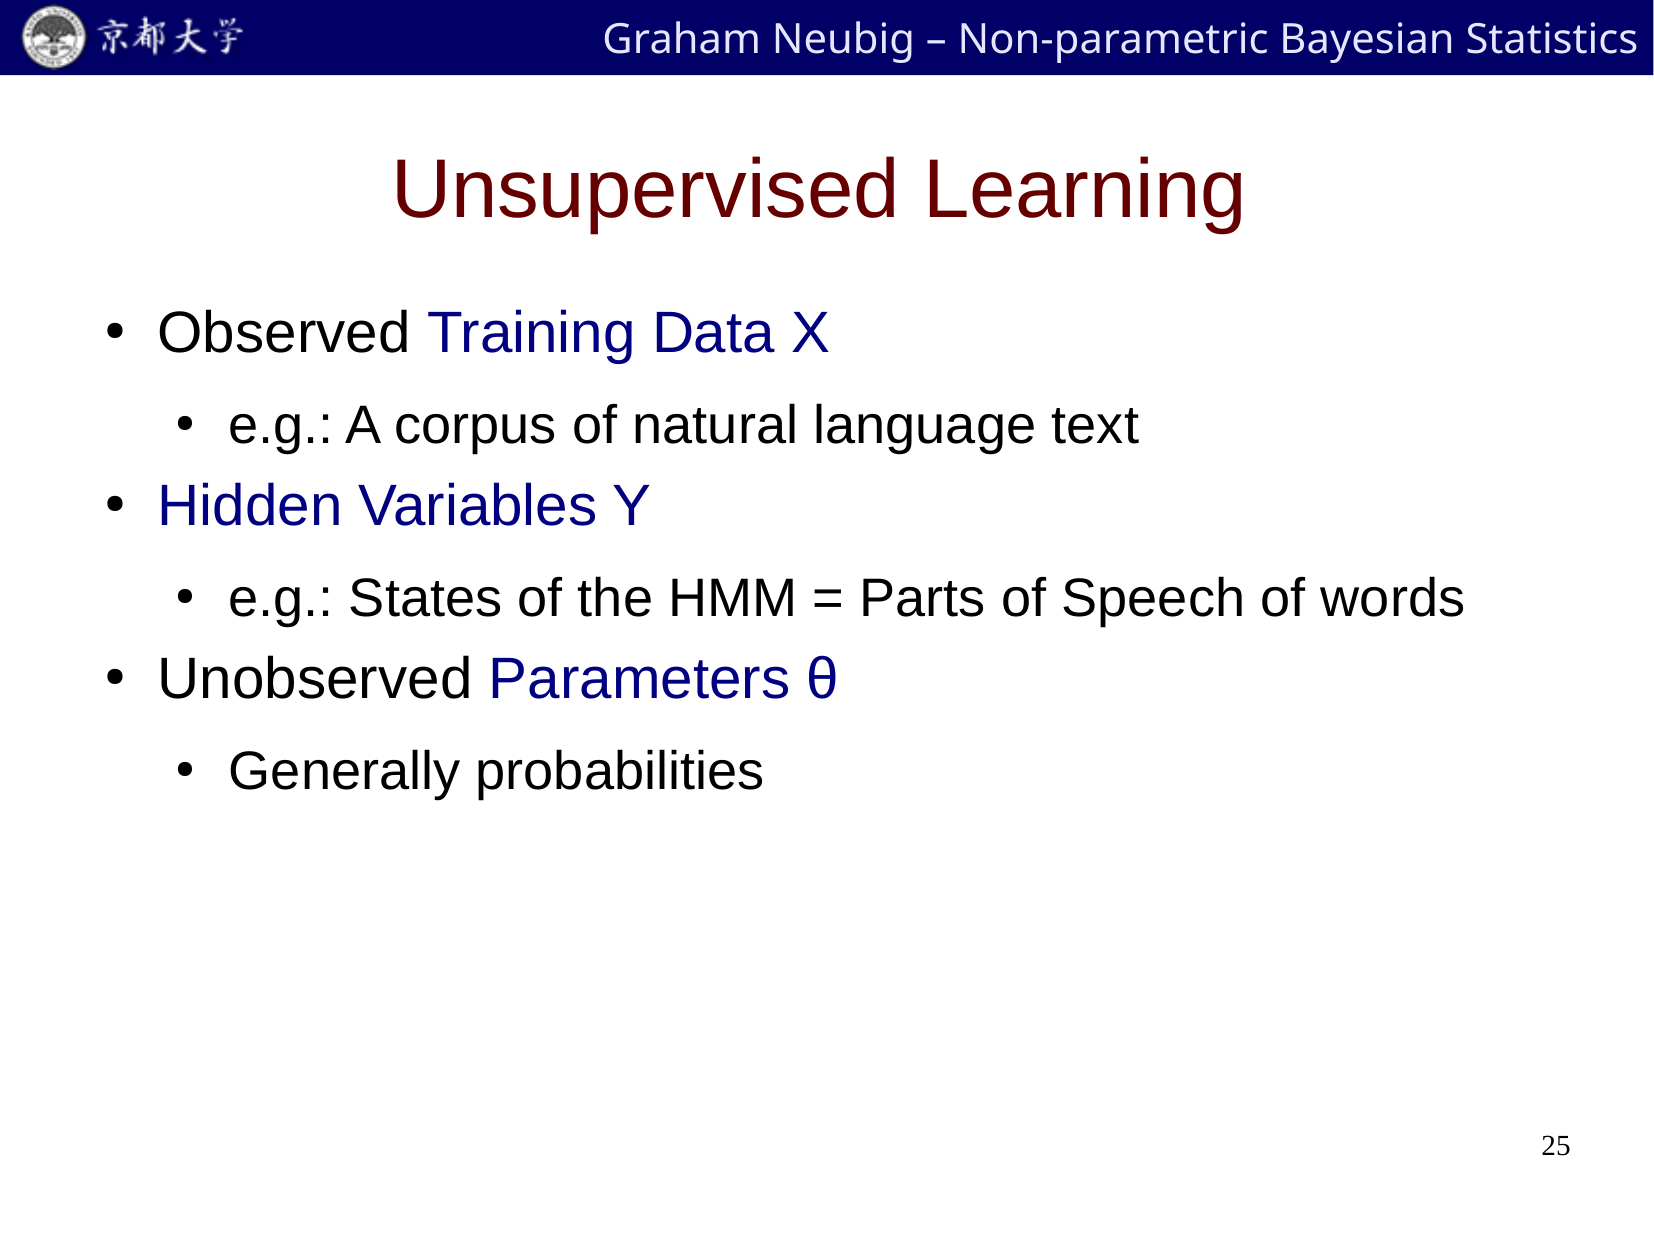

# Unsupervised Learning
Observed Training Data X
e.g.: A corpus of natural language text
Hidden Variables Y
e.g.: States of the HMM = Parts of Speech of words
Unobserved Parameters θ
Generally probabilities
25